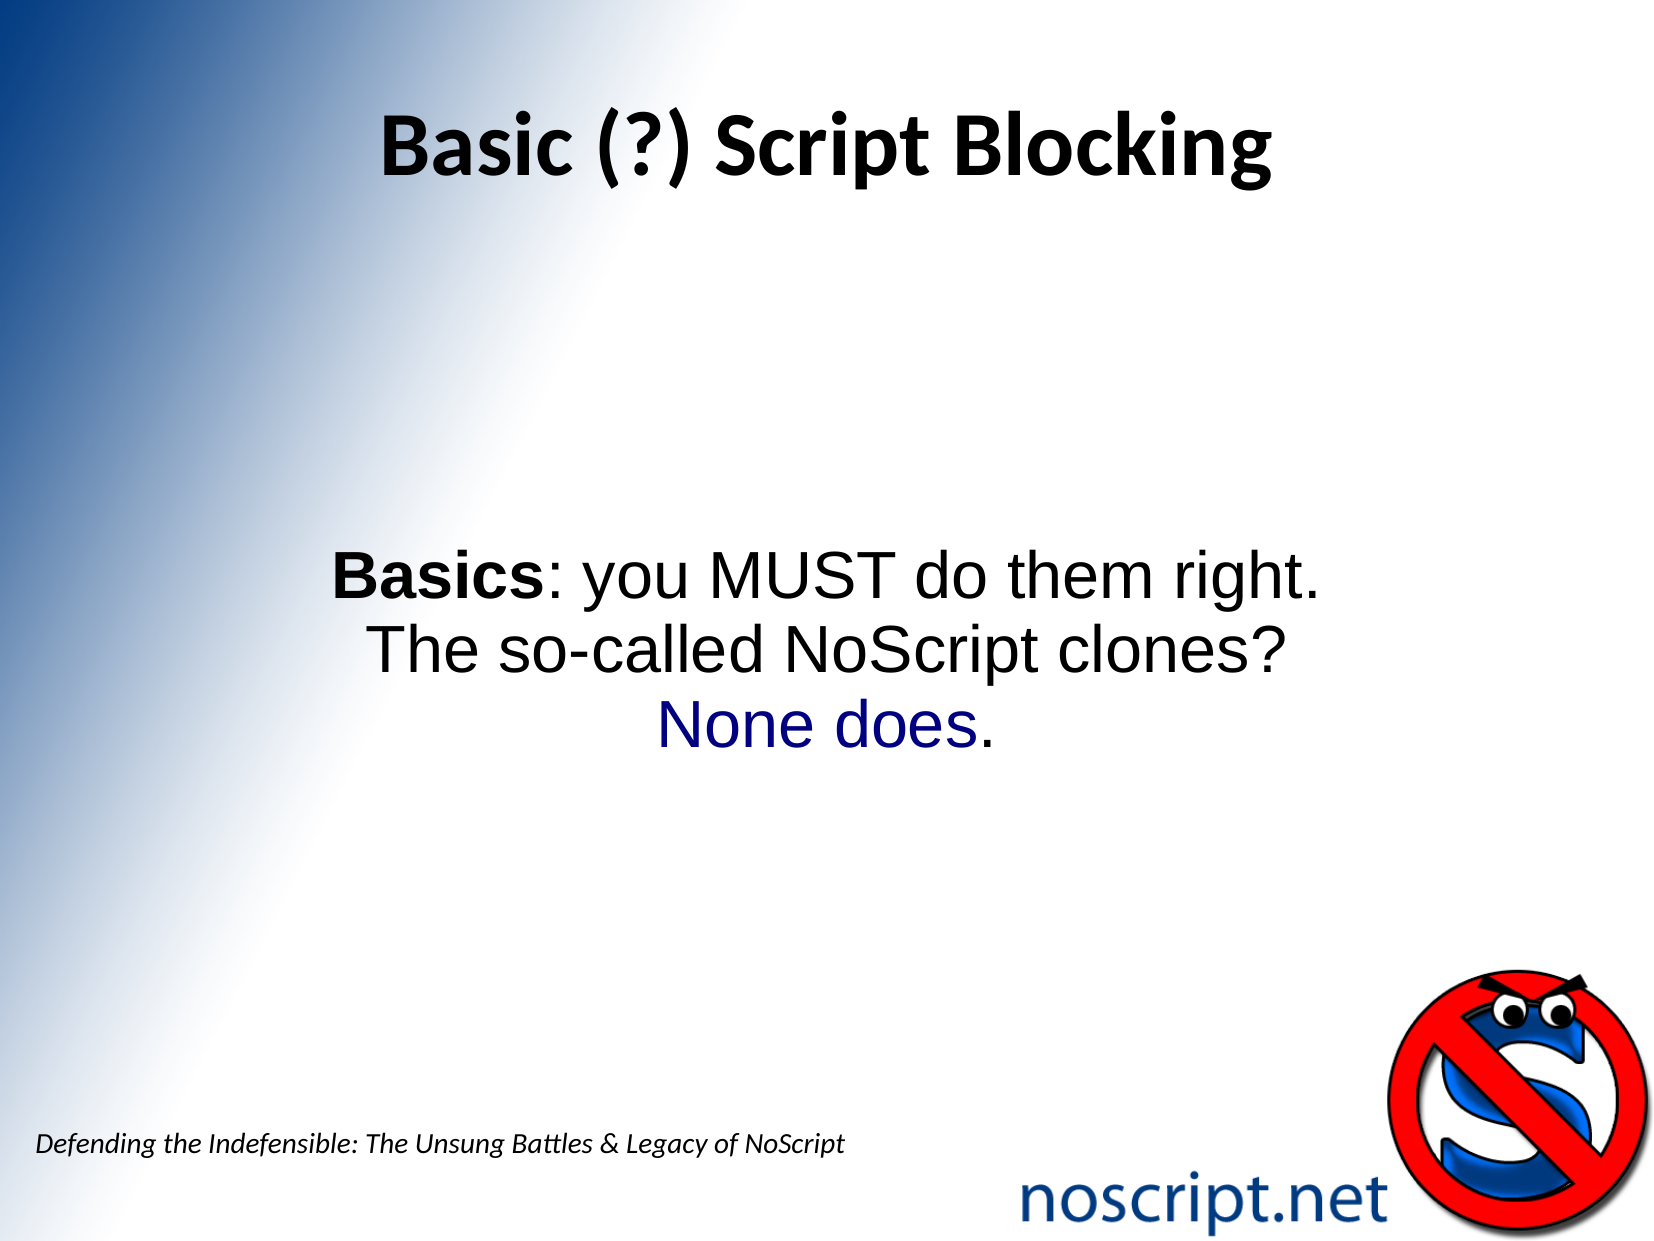

# Basic (?) Script Blocking
Basics: you MUST do them right.
The so-called NoScript clones?
None does.
Defending the Indefensible: The Unsung Battles & Legacy of NoScript